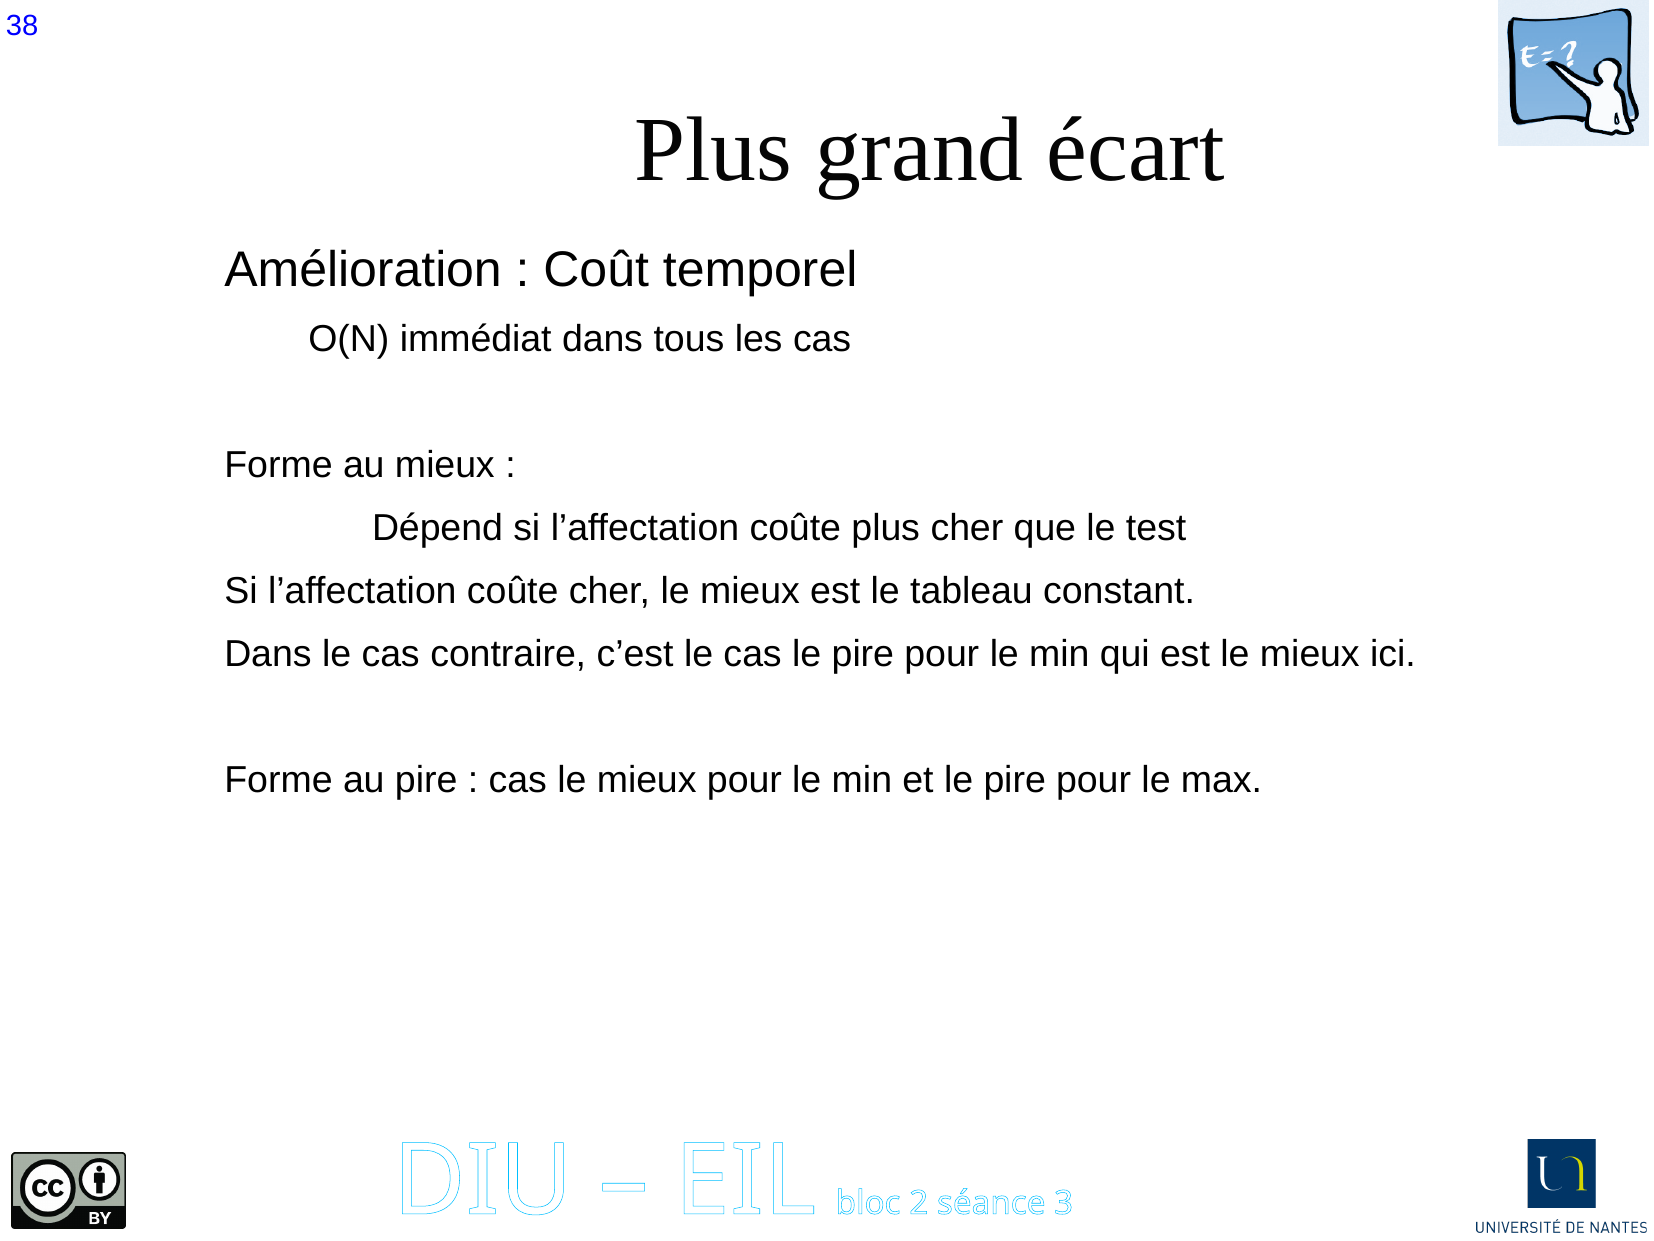

38
# Plus grand écart
Amélioration : Coût temporel
 O(N) immédiat dans tous les cas
Forme au mieux :
		Dépend si l’affectation coûte plus cher que le test
Si l’affectation coûte cher, le mieux est le tableau constant.
Dans le cas contraire, c’est le cas le pire pour le min qui est le mieux ici.
Forme au pire : cas le mieux pour le min et le pire pour le max.